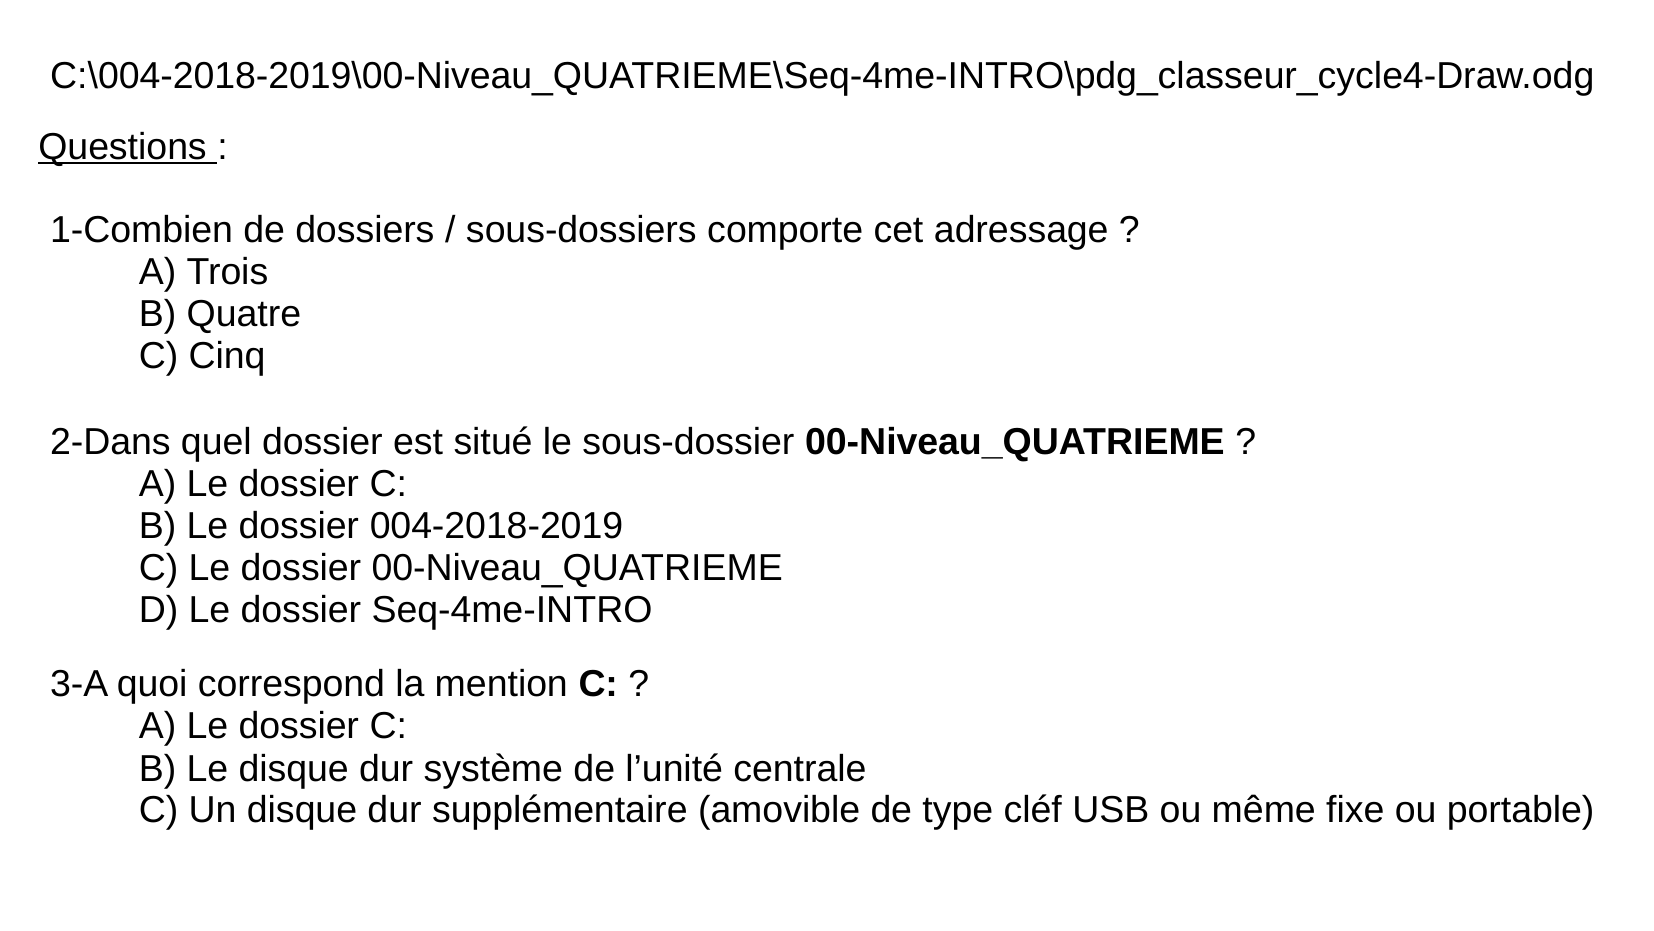

C:\004-2018-2019\00-Niveau_QUATRIEME\Seq-4me-INTRO\pdg_classeur_cycle4-Draw.odg
Questions :
1-Combien de dossiers / sous-dossiers comporte cet adressage ?
 Trois
 Quatre
 Cinq
2-Dans quel dossier est situé le sous-dossier 00-Niveau_QUATRIEME ?
 Le dossier C:
 Le dossier 004-2018-2019
 Le dossier 00-Niveau_QUATRIEME
 Le dossier Seq-4me-INTRO
3-A quoi correspond la mention C: ?
 Le dossier C:
 Le disque dur système de l’unité centrale
 Un disque dur supplémentaire (amovible de type cléf USB ou même fixe ou portable)